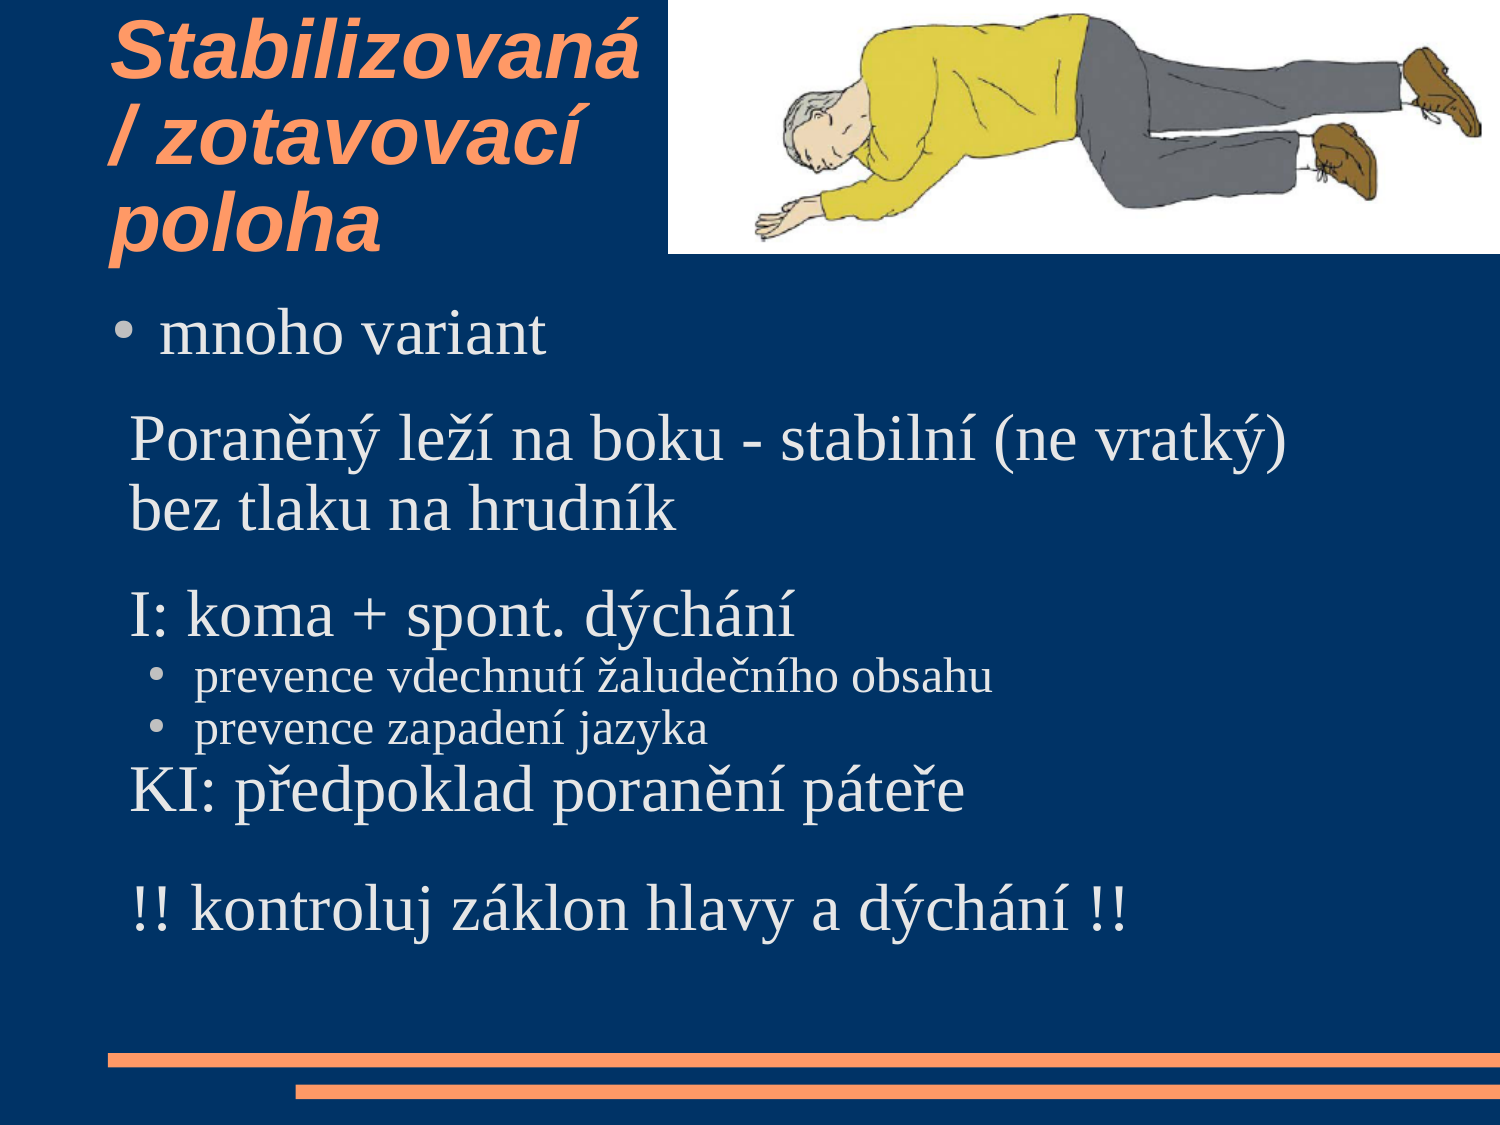

# Stabilizovaná / zotavovací poloha
mnoho variant
Poraněný leží na boku - stabilní (ne vratký)
bez tlaku na hrudník
I: koma + spont. dýchání
prevence vdechnutí žaludečního obsahu
prevence zapadení jazyka
KI: předpoklad poranění páteře
!! kontroluj záklon hlavy a dýchání !!